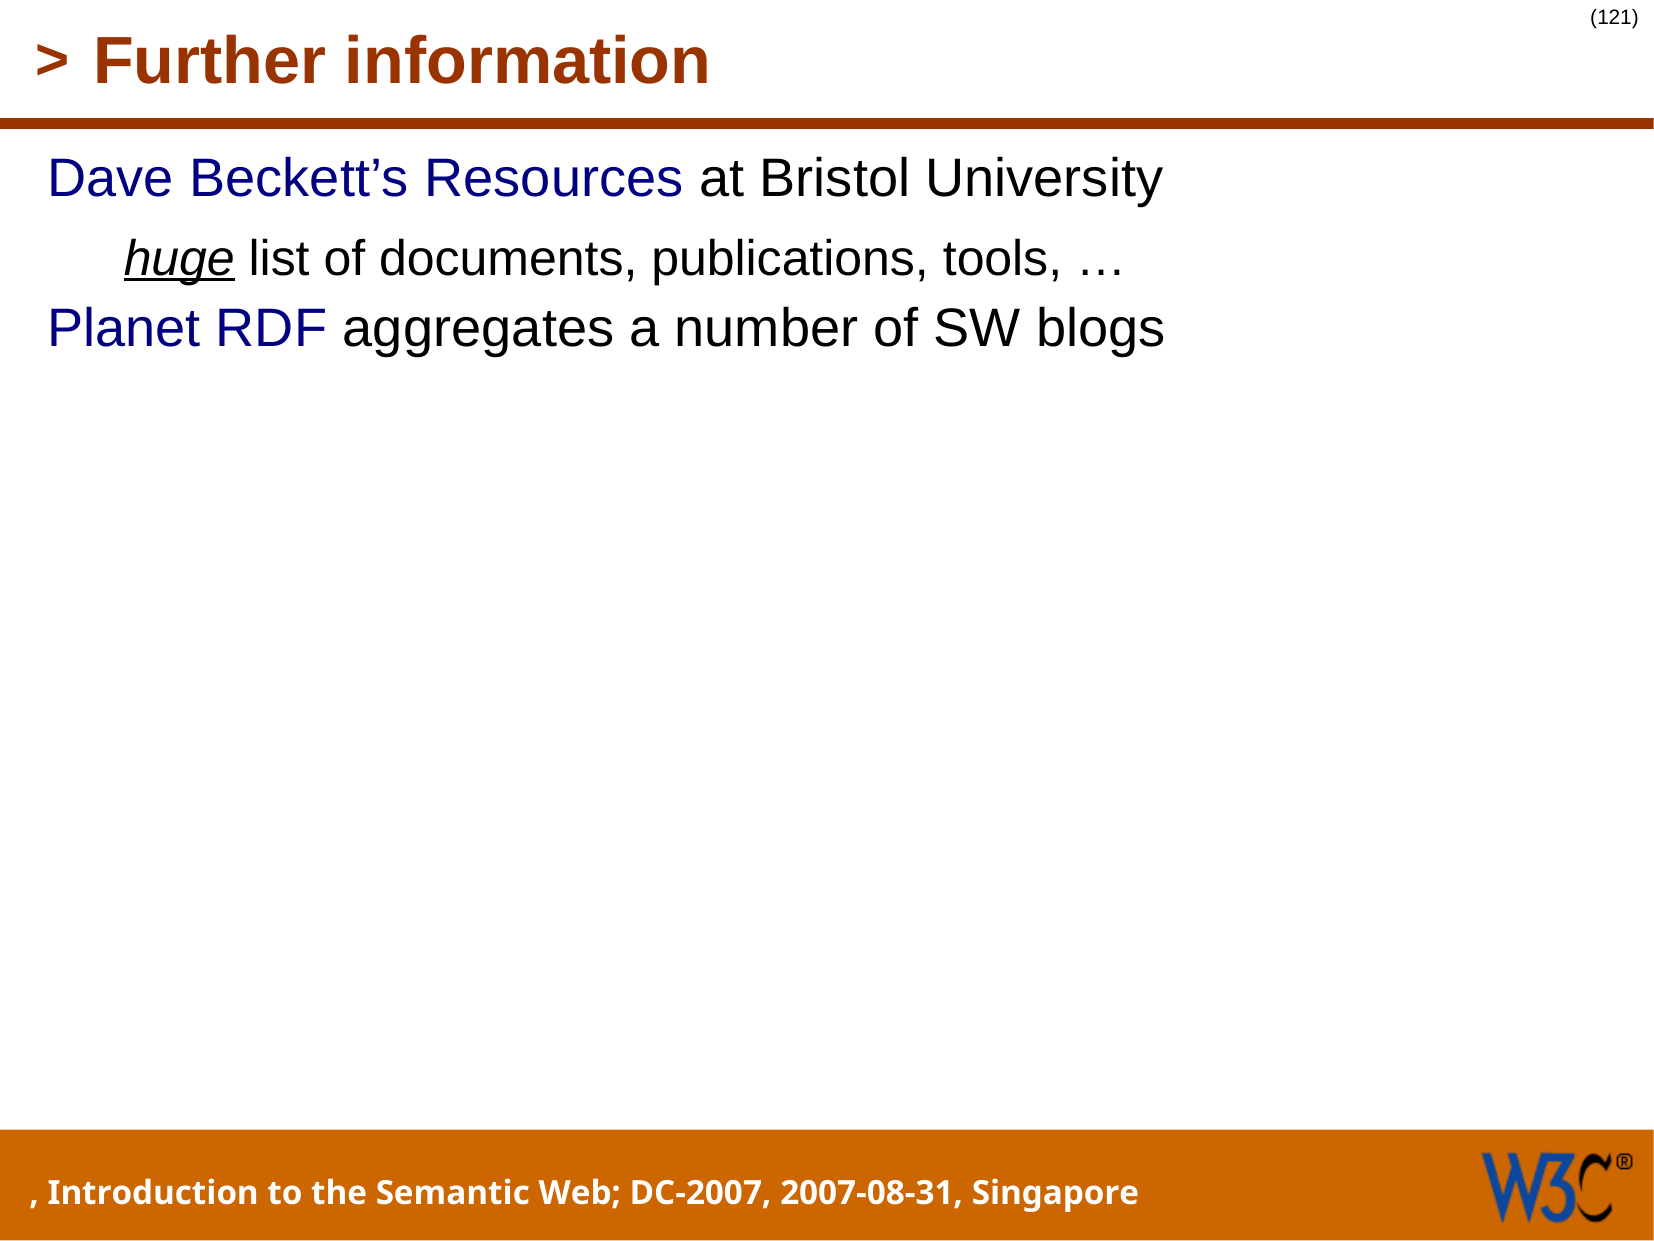

# Further information
Dave Beckett’s Resources at Bristol University
huge list of documents, publications, tools, …
Planet RDF aggregates a number of SW blogs